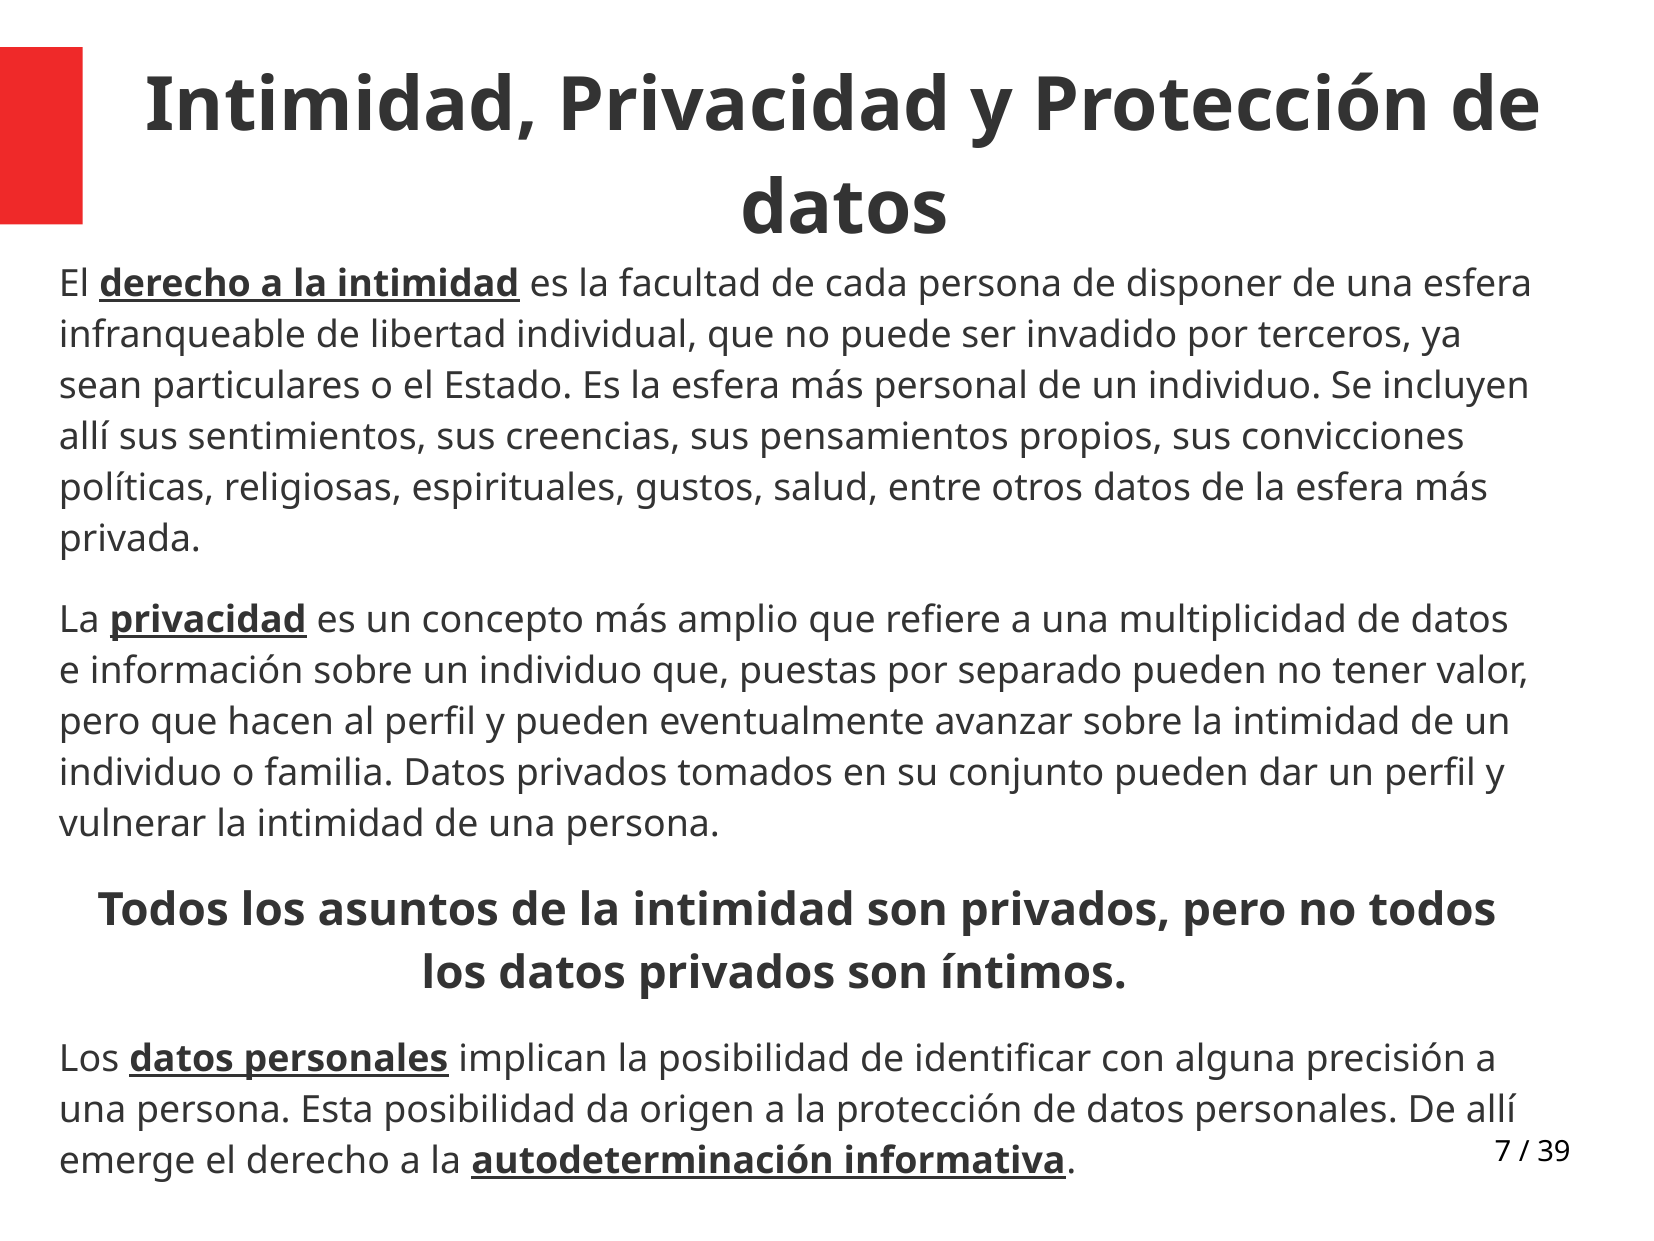

# Intimidad, Privacidad y Protección de datos
El derecho a la intimidad es la facultad de cada persona de disponer de una esfera infranqueable de libertad individual, que no puede ser invadido por terceros, ya sean particulares o el Estado. Es la esfera más personal de un individuo. Se incluyen allí sus sentimientos, sus creencias, sus pensamientos propios, sus convicciones políticas, religiosas, espirituales, gustos, salud, entre otros datos de la esfera más privada.
La privacidad es un concepto más amplio que refiere a una multiplicidad de datos e información sobre un individuo que, puestas por separado pueden no tener valor, pero que hacen al perfil y pueden eventualmente avanzar sobre la intimidad de un individuo o familia. Datos privados tomados en su conjunto pueden dar un perfil y vulnerar la intimidad de una persona.
Todos los asuntos de la intimidad son privados, pero no todos los datos privados son íntimos.
Los datos personales implican la posibilidad de identificar con alguna precisión a una persona. Esta posibilidad da origen a la protección de datos personales. De allí emerge el derecho a la autodeterminación informativa.
7